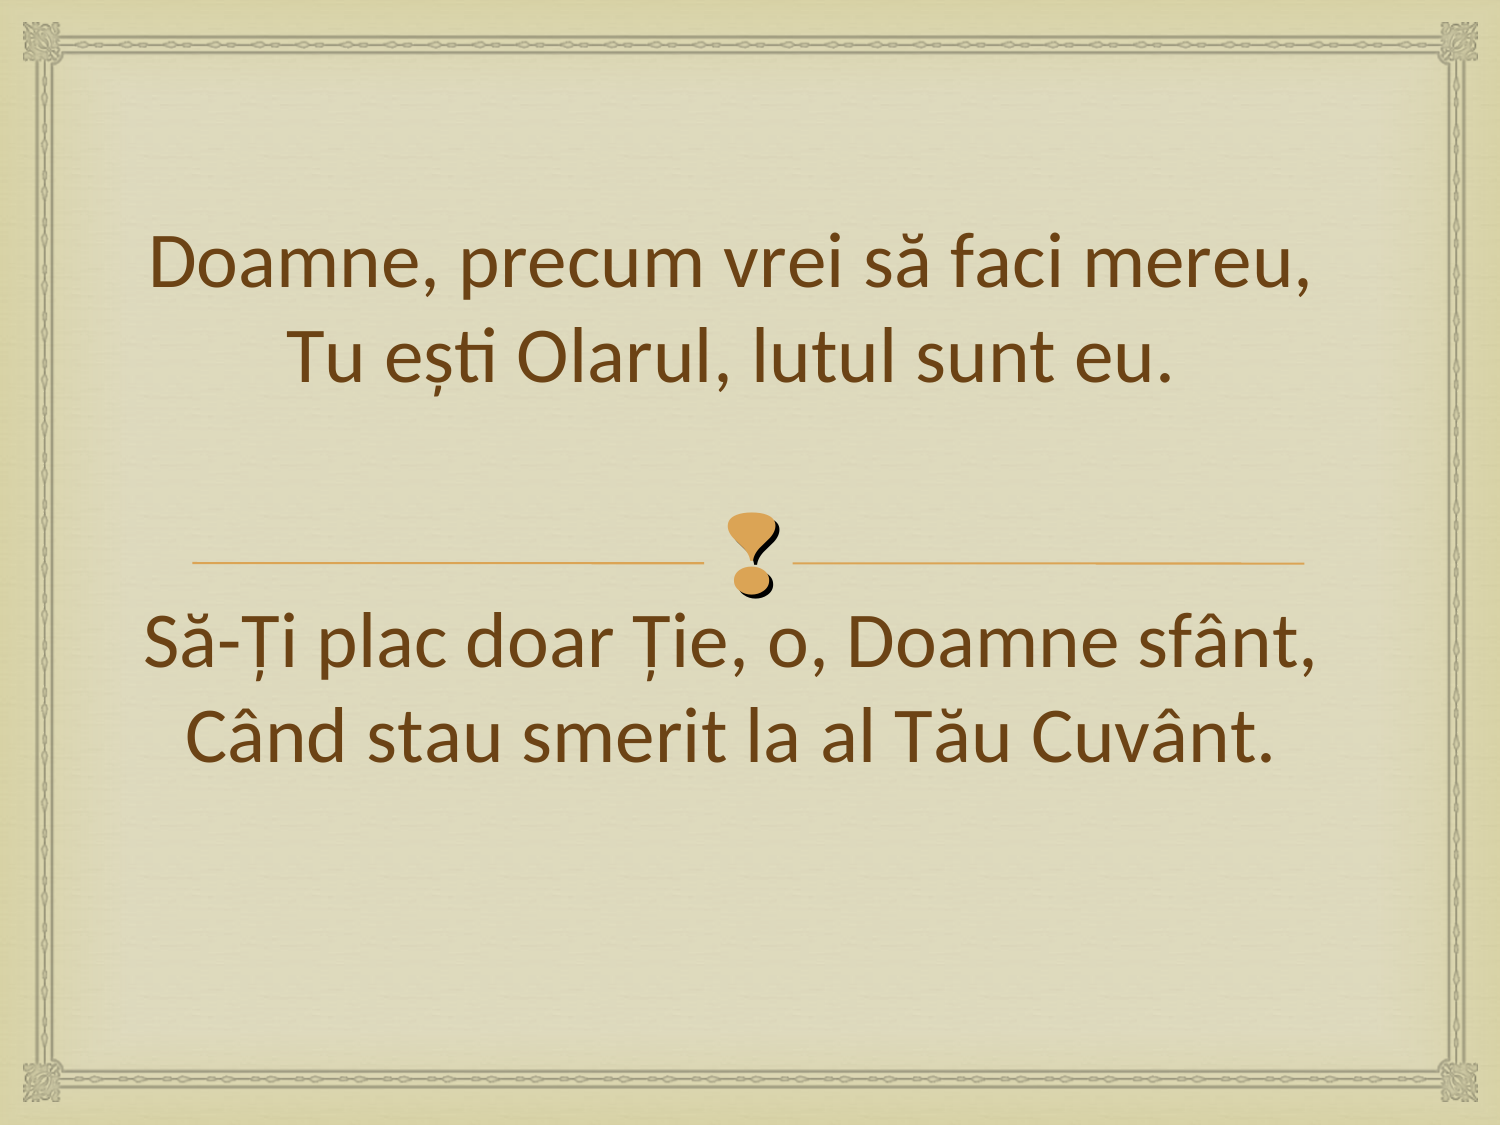

Doamne, precum vrei să faci mereu,
Tu eşti Olarul, lutul sunt eu.
Să-Ţi plac doar Ţie, o, Doamne sfânt,
Când stau smerit la al Tău Cuvânt.